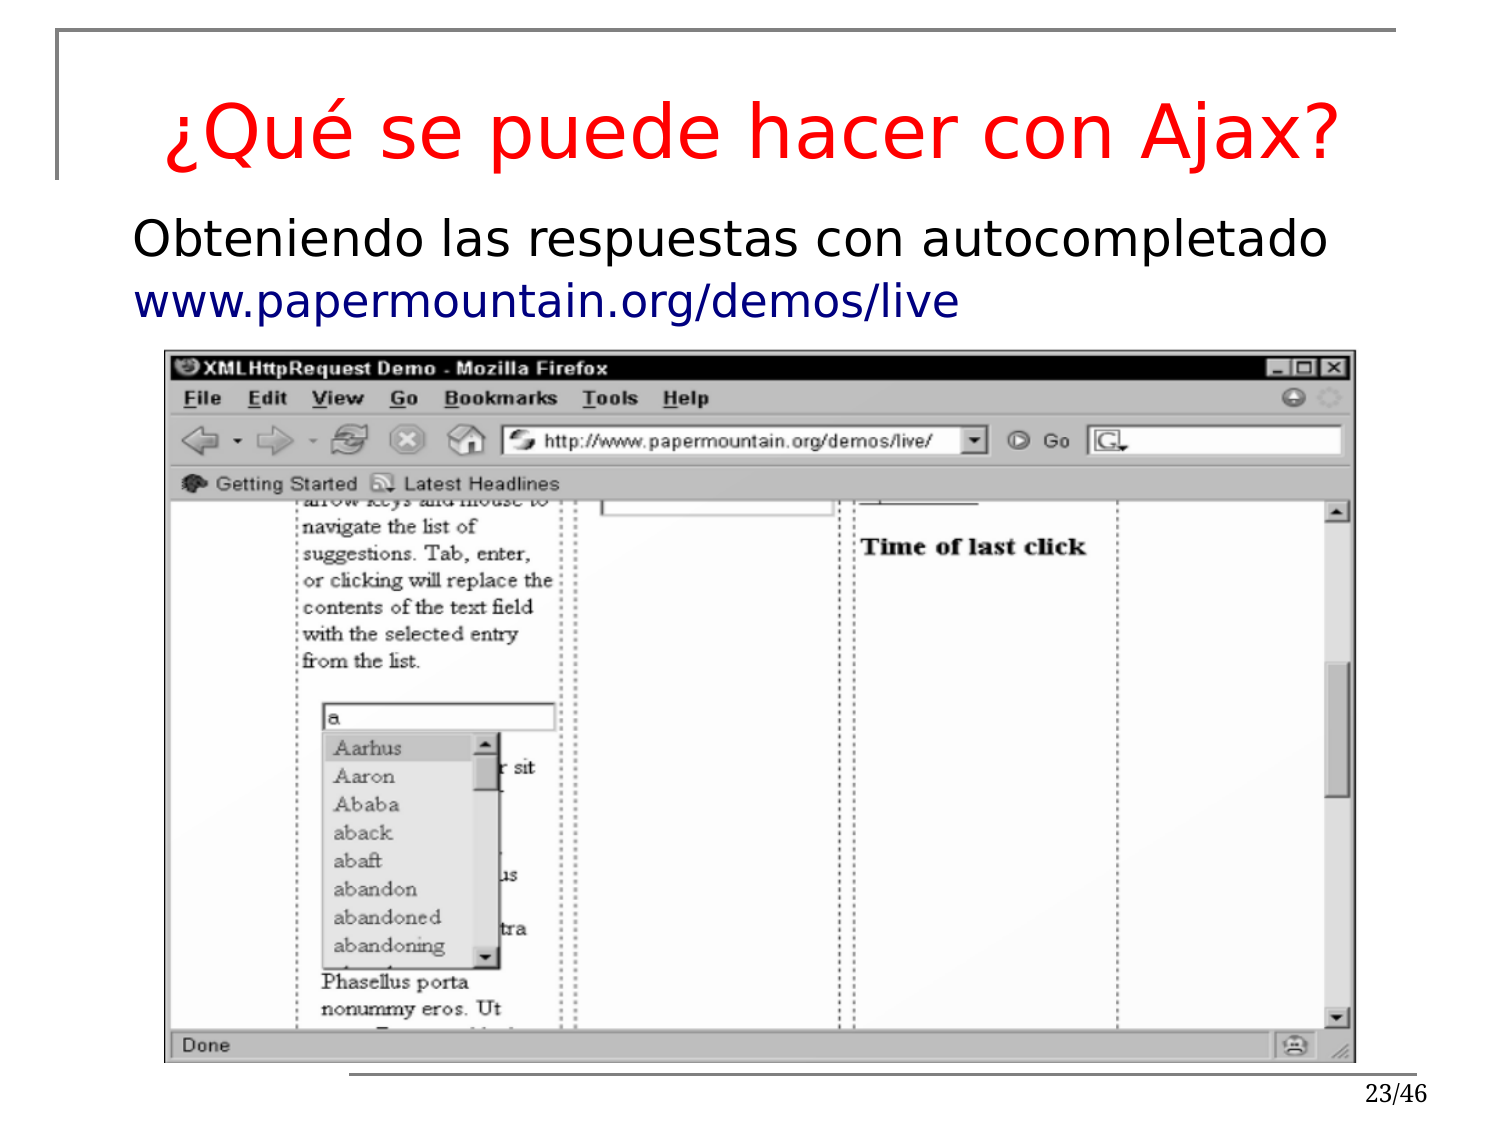

# ¿Qué se puede hacer con Ajax?
Obteniendo las respuestas con autocompletado
www.papermountain.org/demos/live